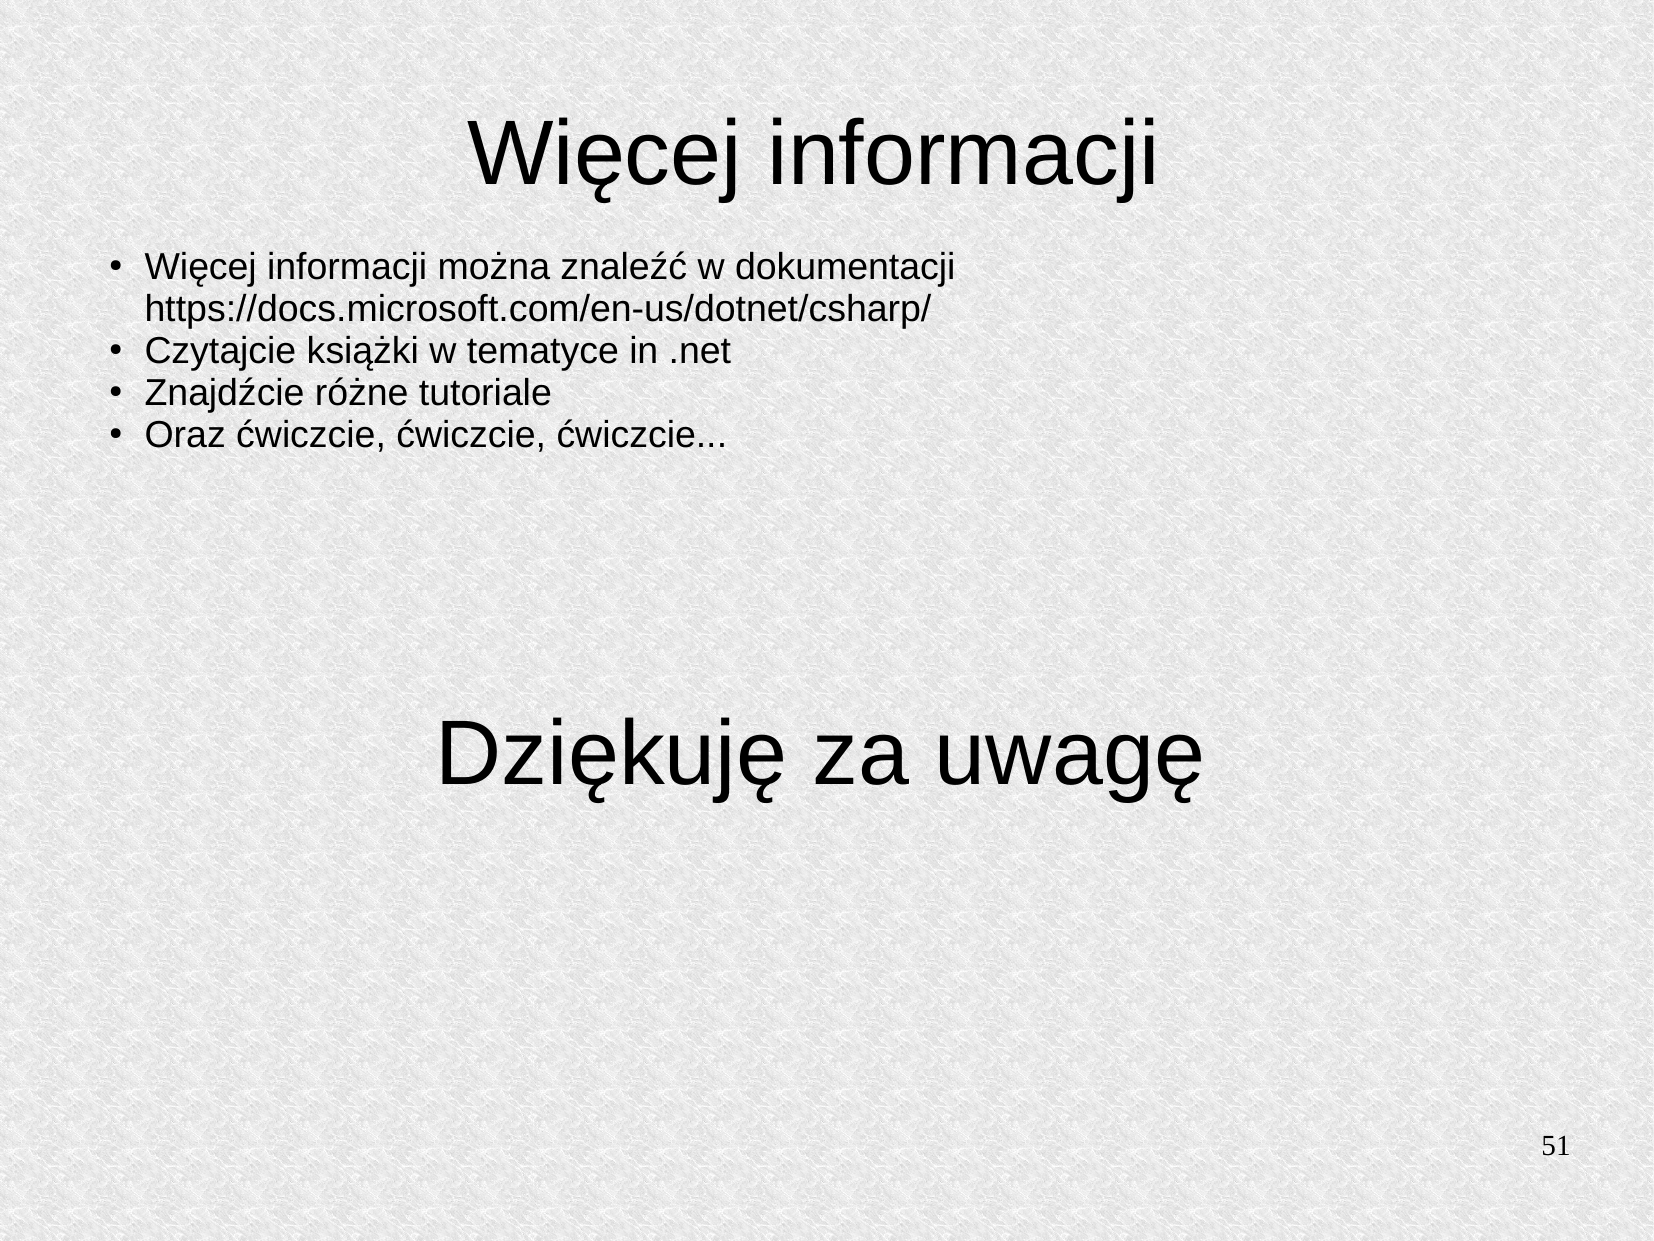

# Więcej informacji
Więcej informacji można znaleźć w dokumentacji https://docs.microsoft.com/en-us/dotnet/csharp/
Czytajcie książki w tematyce in .net
Znajdźcie różne tutoriale
Oraz ćwiczcie, ćwiczcie, ćwiczcie...
Dziękuję za uwagę
51